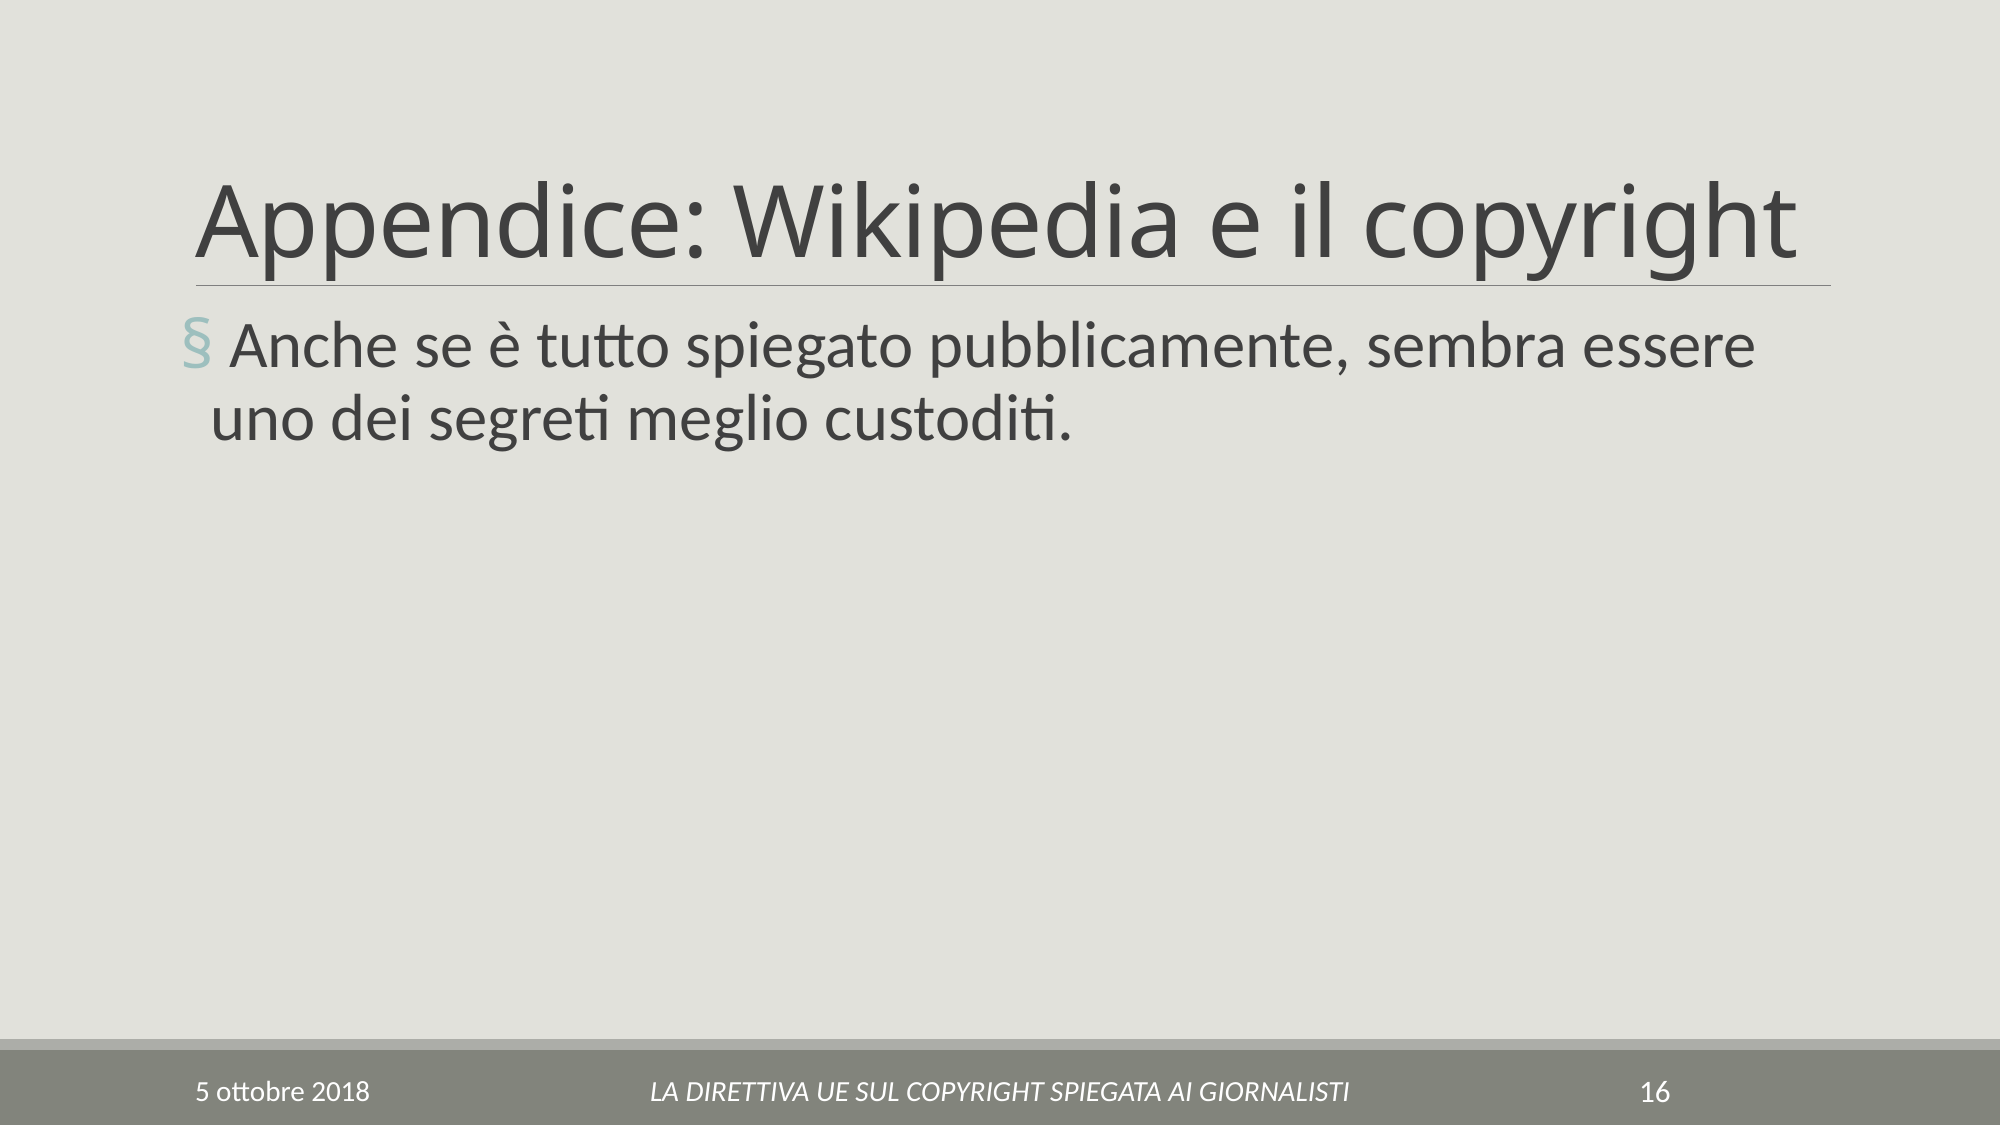

# Appendice: Wikipedia e il copyright
 Anche se è tutto spiegato pubblicamente, sembra essere uno dei segreti meglio custoditi.
5 ottobre 2018
La direttiva Ue sul copyright spiegata ai giornalisti